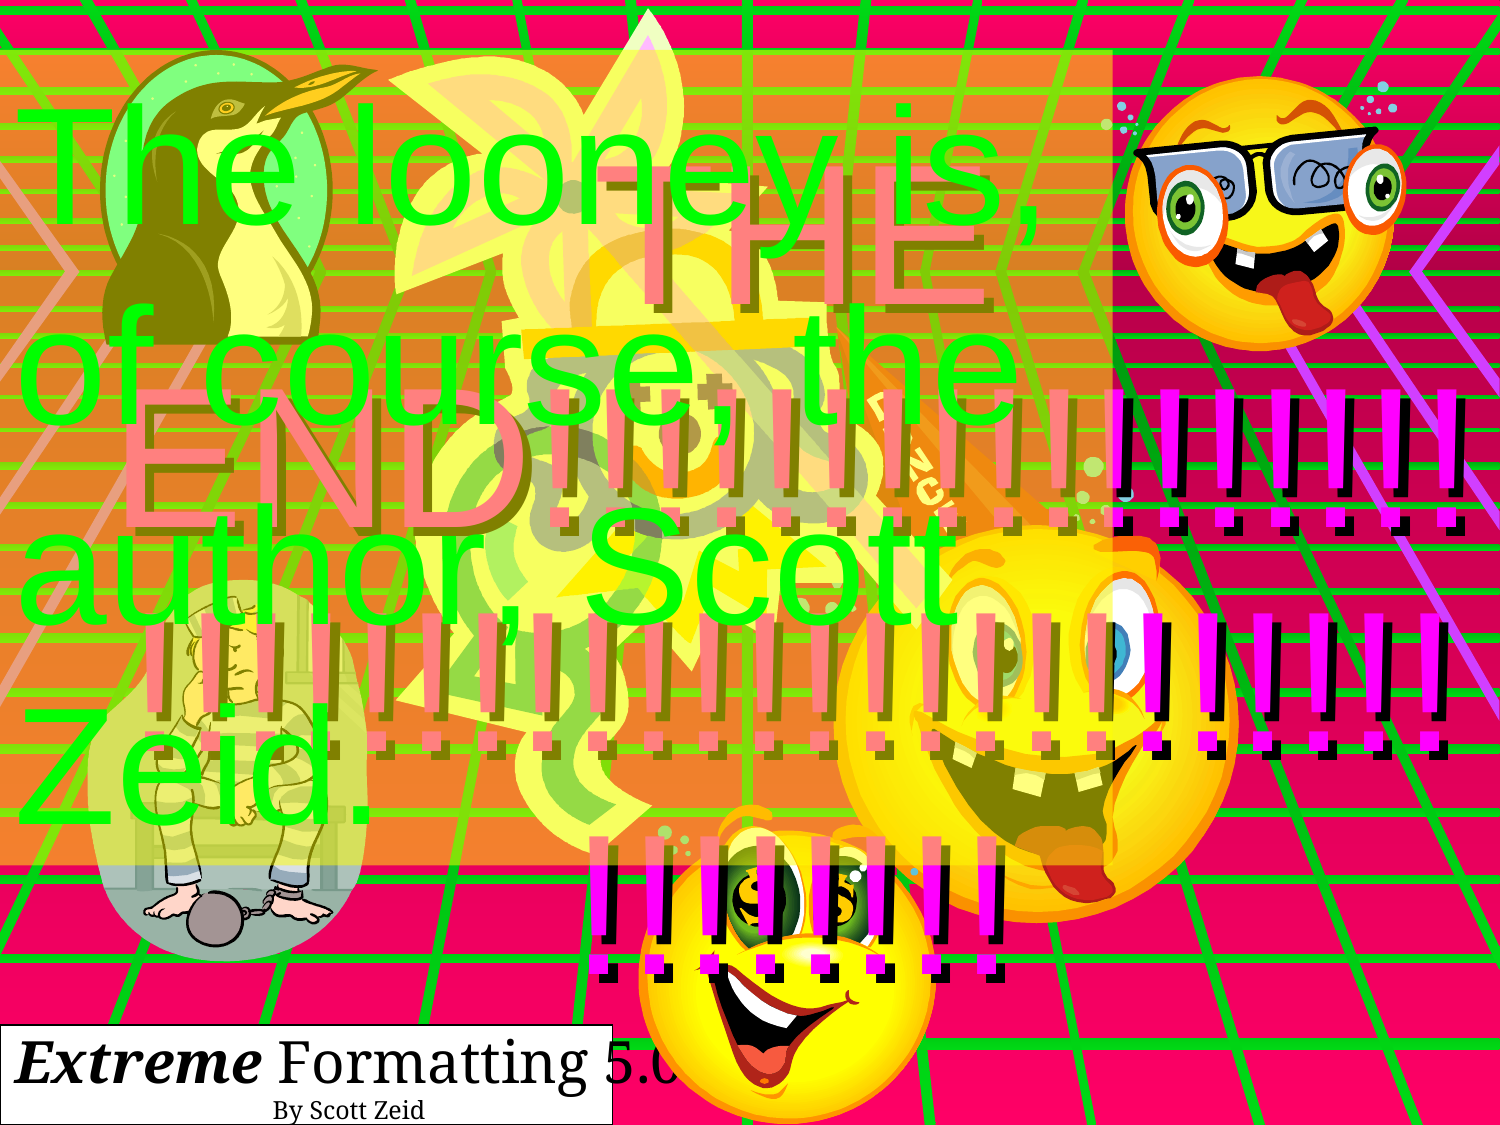

# THE END!!!!!!!!!!!!!!!!!!!!!!!!!!!!!!!!!!!!!!!!!!!!!!!!!
The looney is, of course, the author, Scott Zeid.